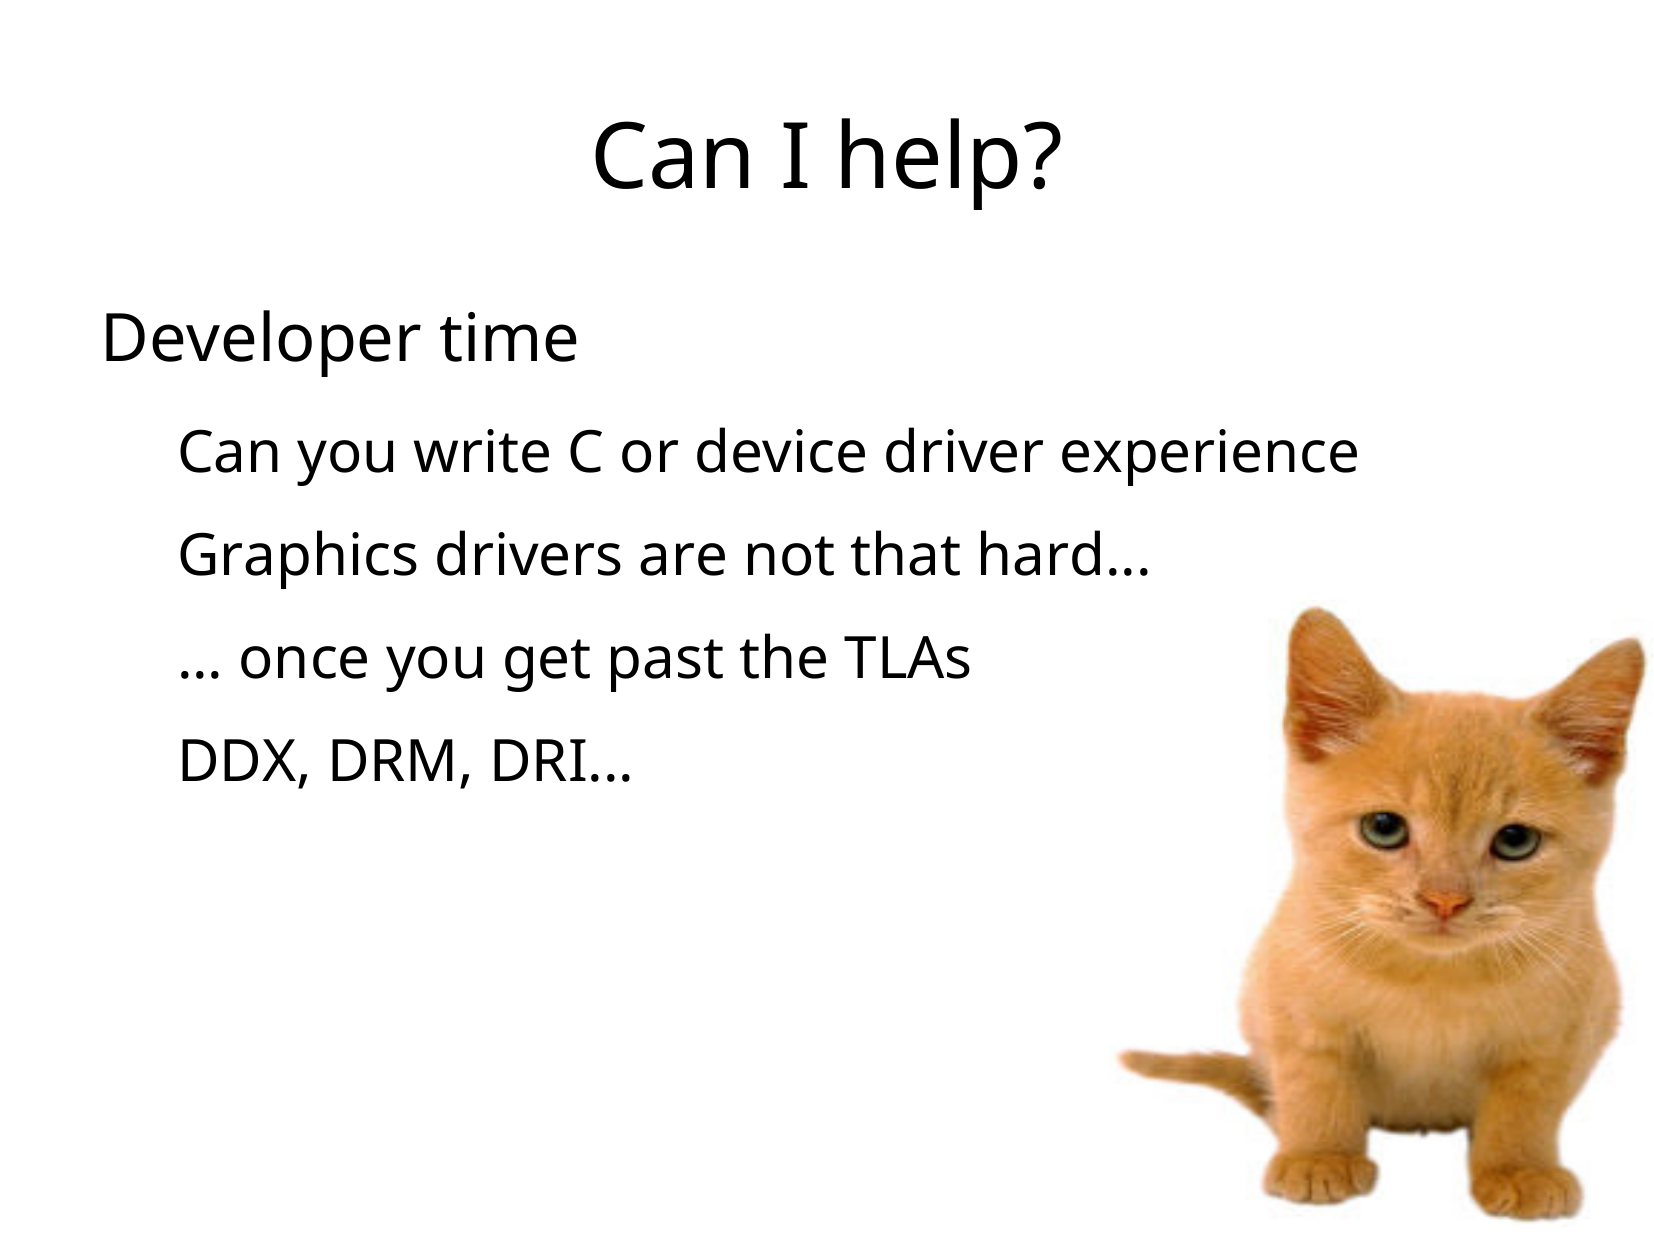

# Can I help?
Developer time
Can you write C or device driver experience
Graphics drivers are not that hard...
... once you get past the TLAs
DDX, DRM, DRI...